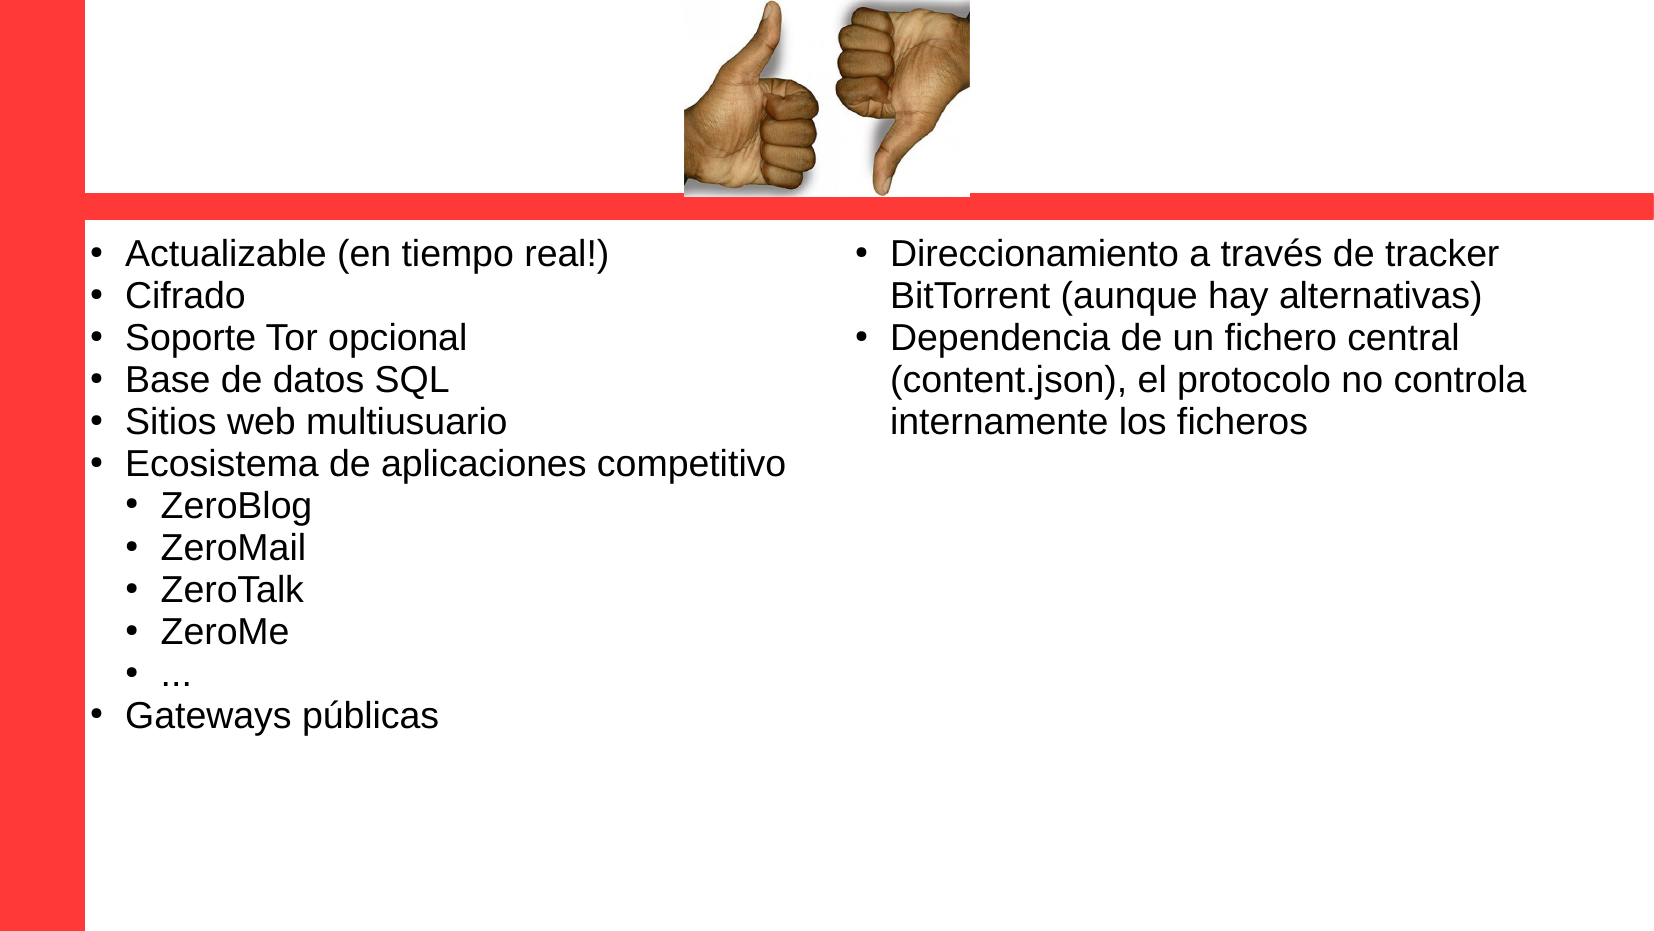

Actualizable (en tiempo real!)
Cifrado
Soporte Tor opcional
Base de datos SQL
Sitios web multiusuario
Ecosistema de aplicaciones competitivo
ZeroBlog
ZeroMail
ZeroTalk
ZeroMe
...
Gateways públicas
Direccionamiento a través de tracker BitTorrent (aunque hay alternativas)
Dependencia de un fichero central (content.json), el protocolo no controla internamente los ficheros